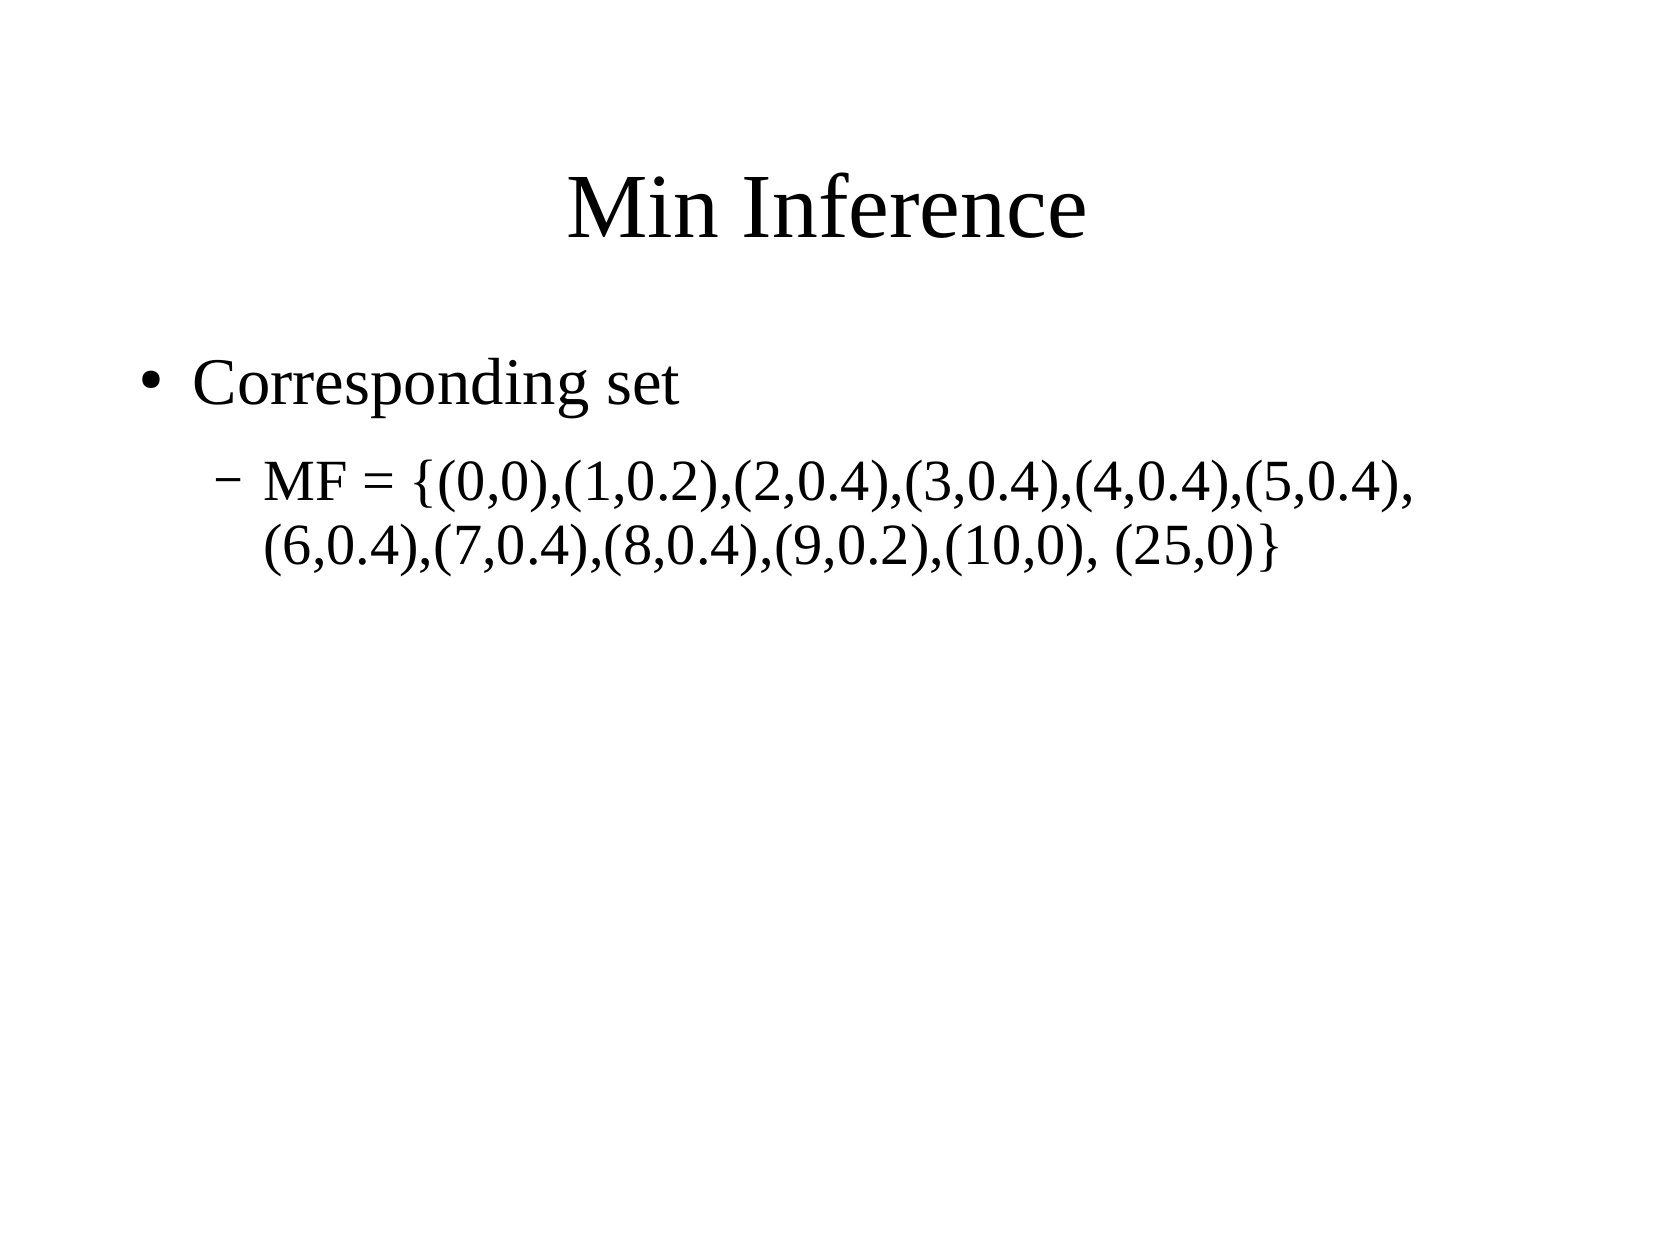

# Min Inference
Corresponding set
MF = {(0,0),(1,0.2),(2,0.4),(3,0.4),(4,0.4),(5,0.4),(6,0.4),(7,0.4),(8,0.4),(9,0.2),(10,0), (25,0)}